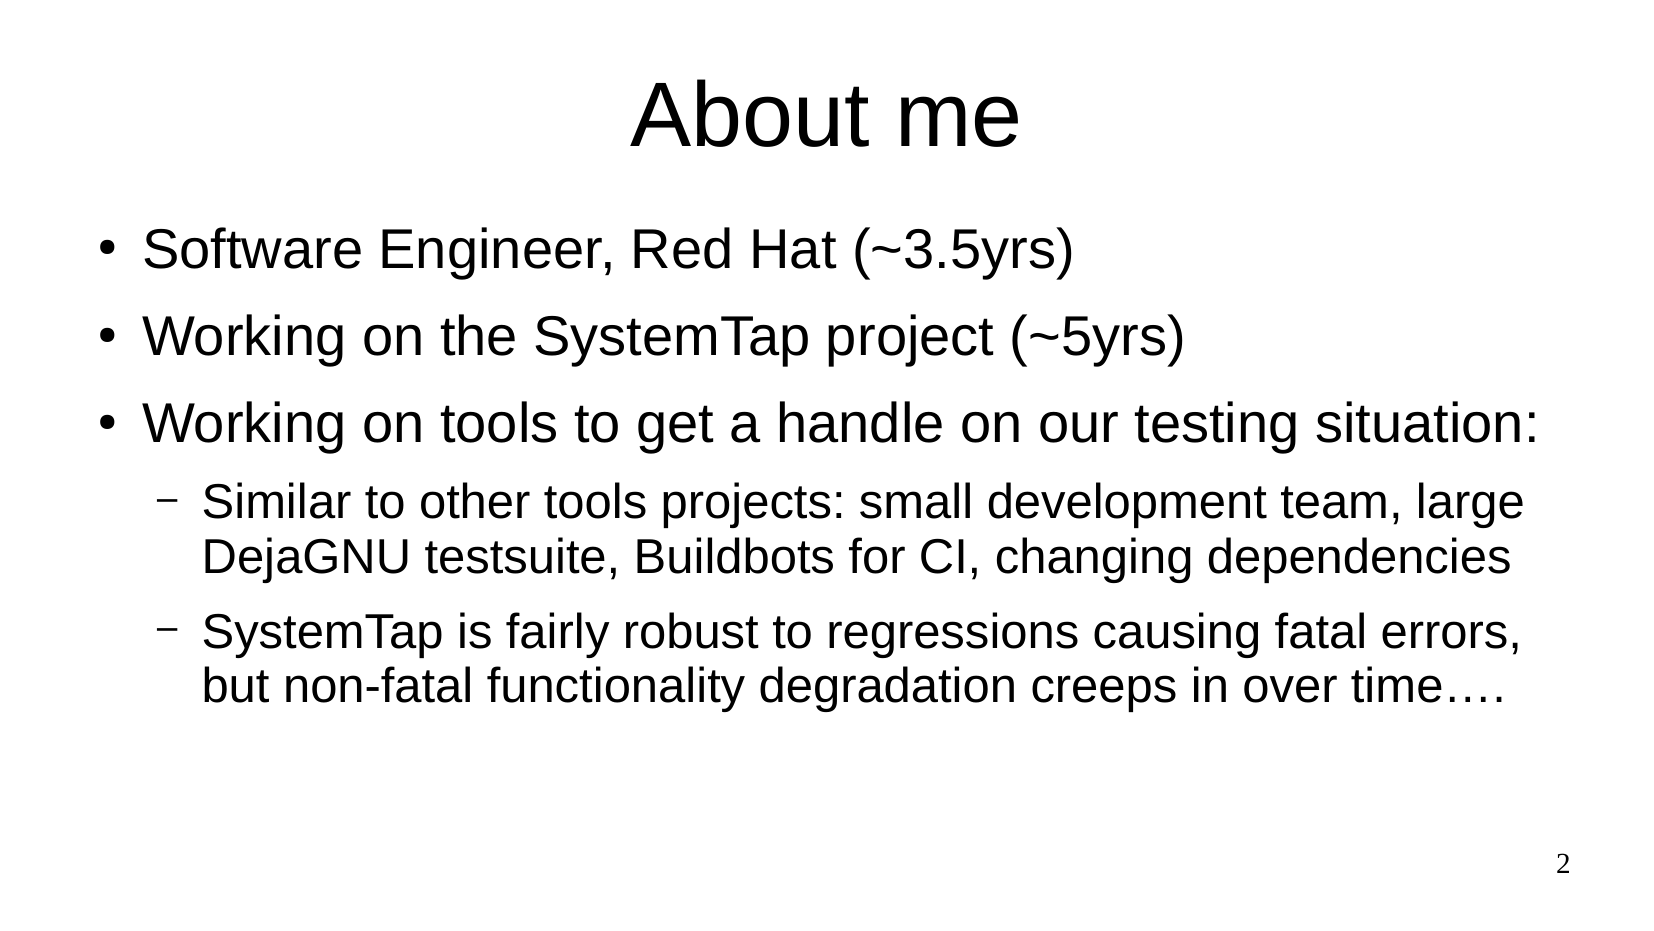

# About me
Software Engineer, Red Hat (~3.5yrs)
Working on the SystemTap project (~5yrs)
Working on tools to get a handle on our testing situation:
Similar to other tools projects: small development team, large DejaGNU testsuite, Buildbots for CI, changing dependencies
SystemTap is fairly robust to regressions causing fatal errors, but non-fatal functionality degradation creeps in over time….
2